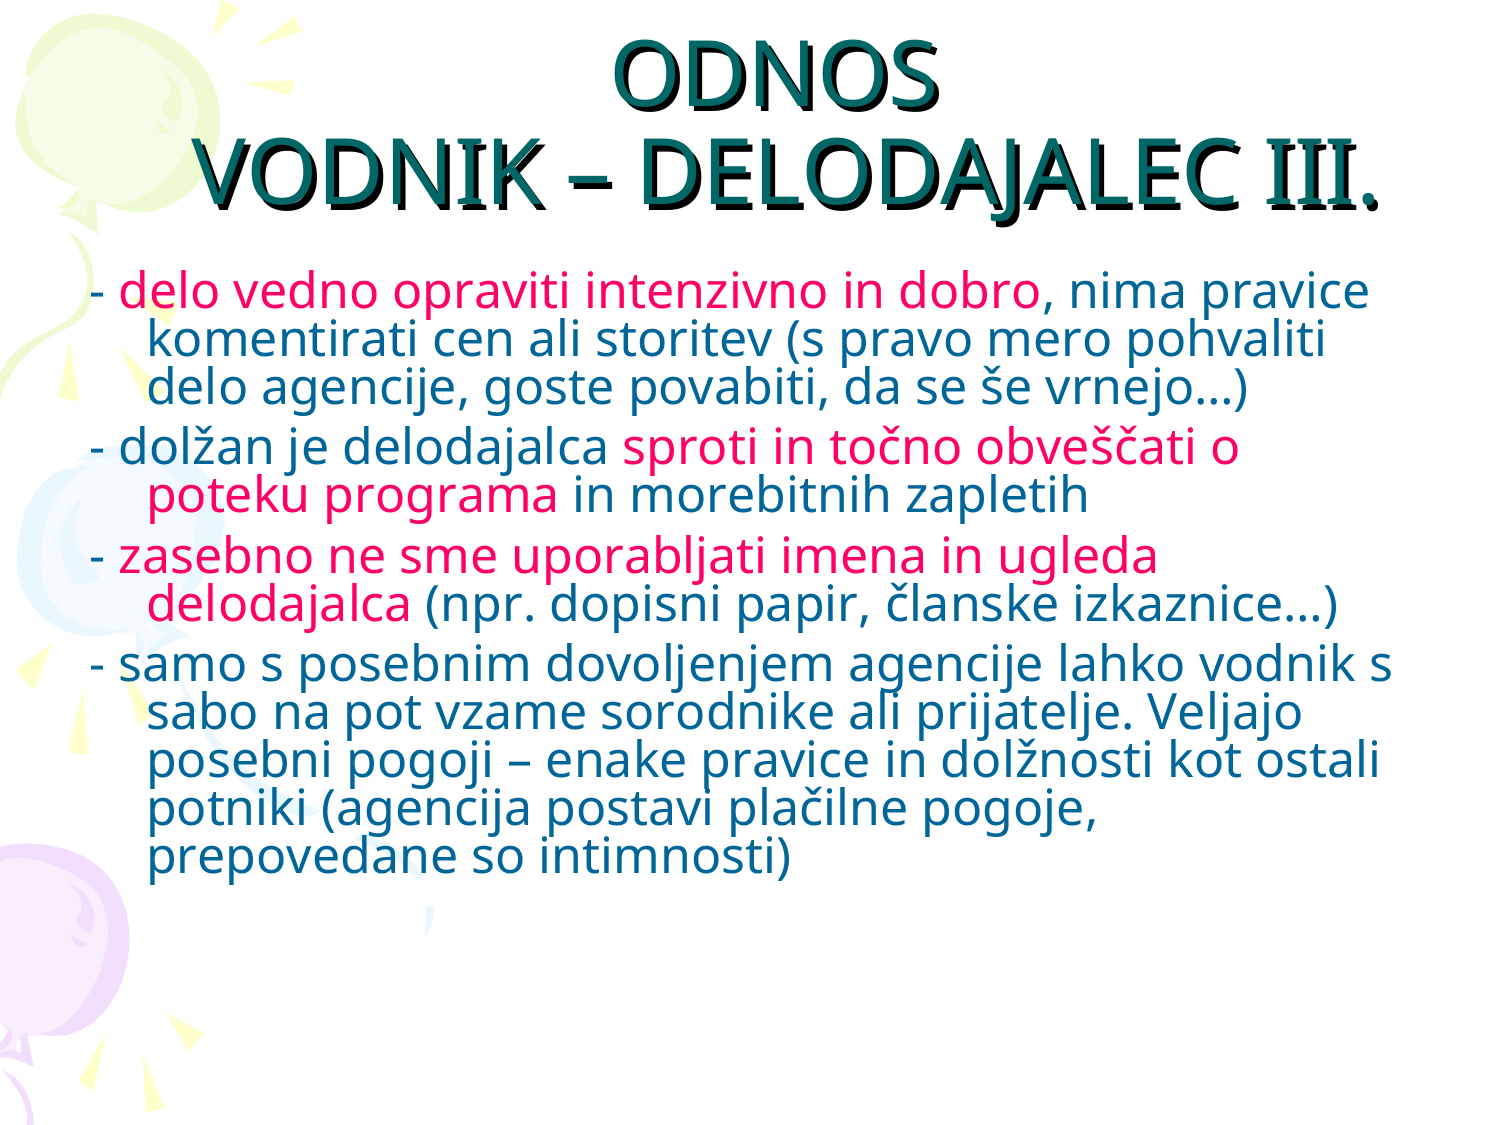

# ODNOS VODNIK – DELODAJALEC III.
- delo vedno opraviti intenzivno in dobro, nima pravice komentirati cen ali storitev (s pravo mero pohvaliti delo agencije, goste povabiti, da se še vrnejo…)
- dolžan je delodajalca sproti in točno obveščati o poteku programa in morebitnih zapletih
- zasebno ne sme uporabljati imena in ugleda delodajalca (npr. dopisni papir, članske izkaznice…)
- samo s posebnim dovoljenjem agencije lahko vodnik s sabo na pot vzame sorodnike ali prijatelje. Veljajo posebni pogoji – enake pravice in dolžnosti kot ostali potniki (agencija postavi plačilne pogoje, prepovedane so intimnosti)